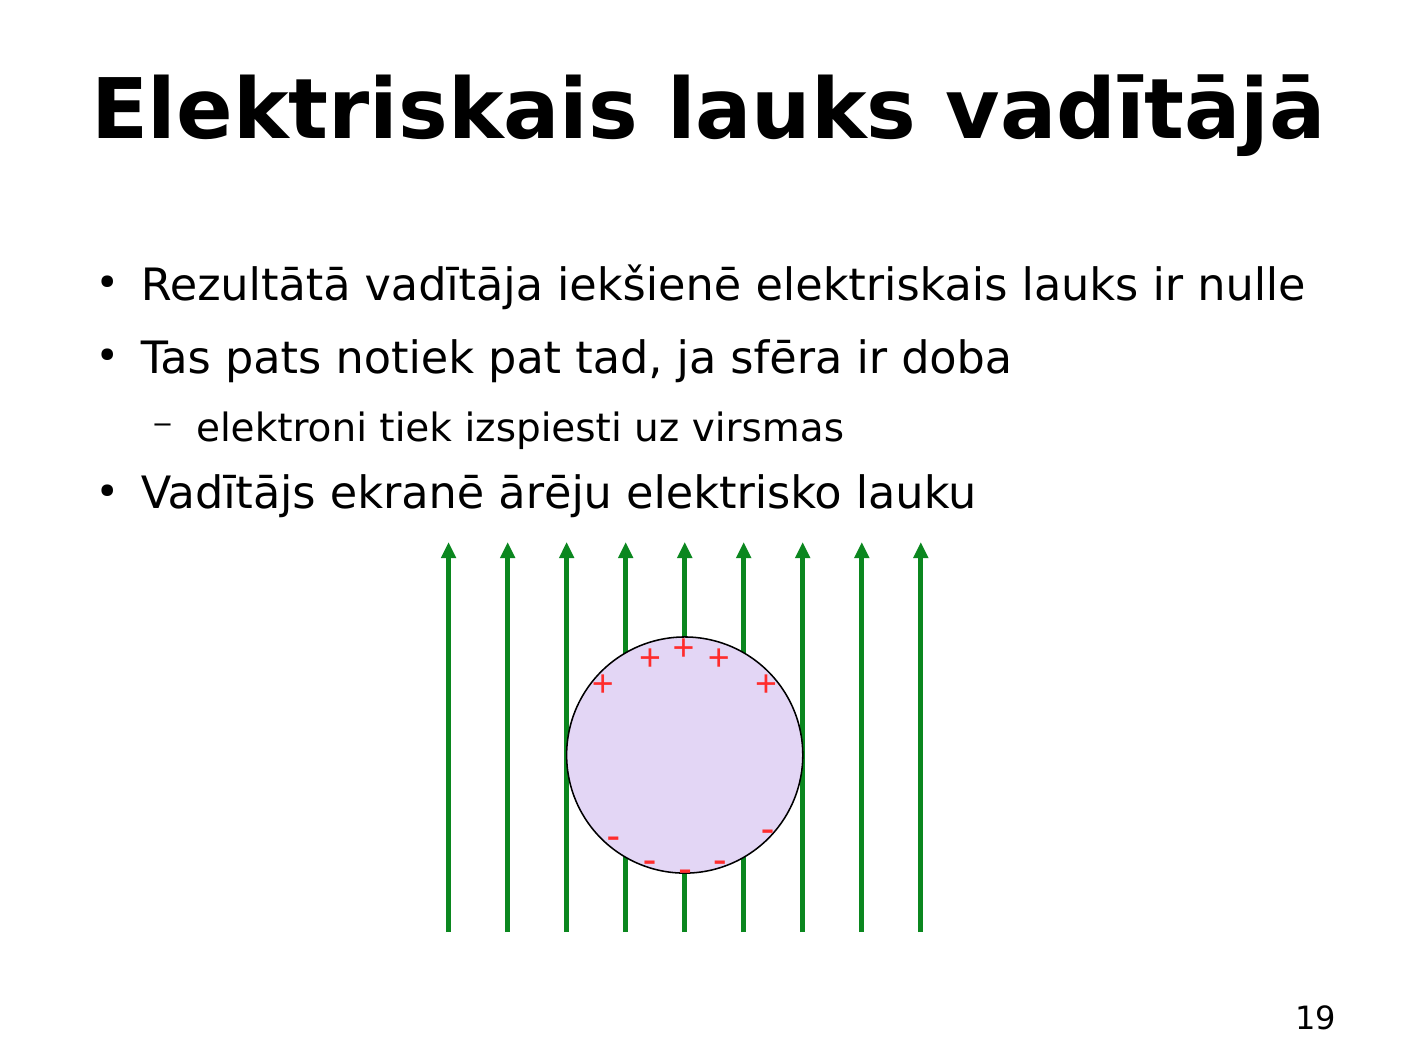

# Elektriskais lauks vadītājā
Rezultātā vadītāja iekšienē elektriskais lauks ir nulle
Tas pats notiek pat tad, ja sfēra ir doba
elektroni tiek izspiesti uz virsmas
Vadītājs ekranē ārēju elektrisko lauku
+
+
+
+
+




